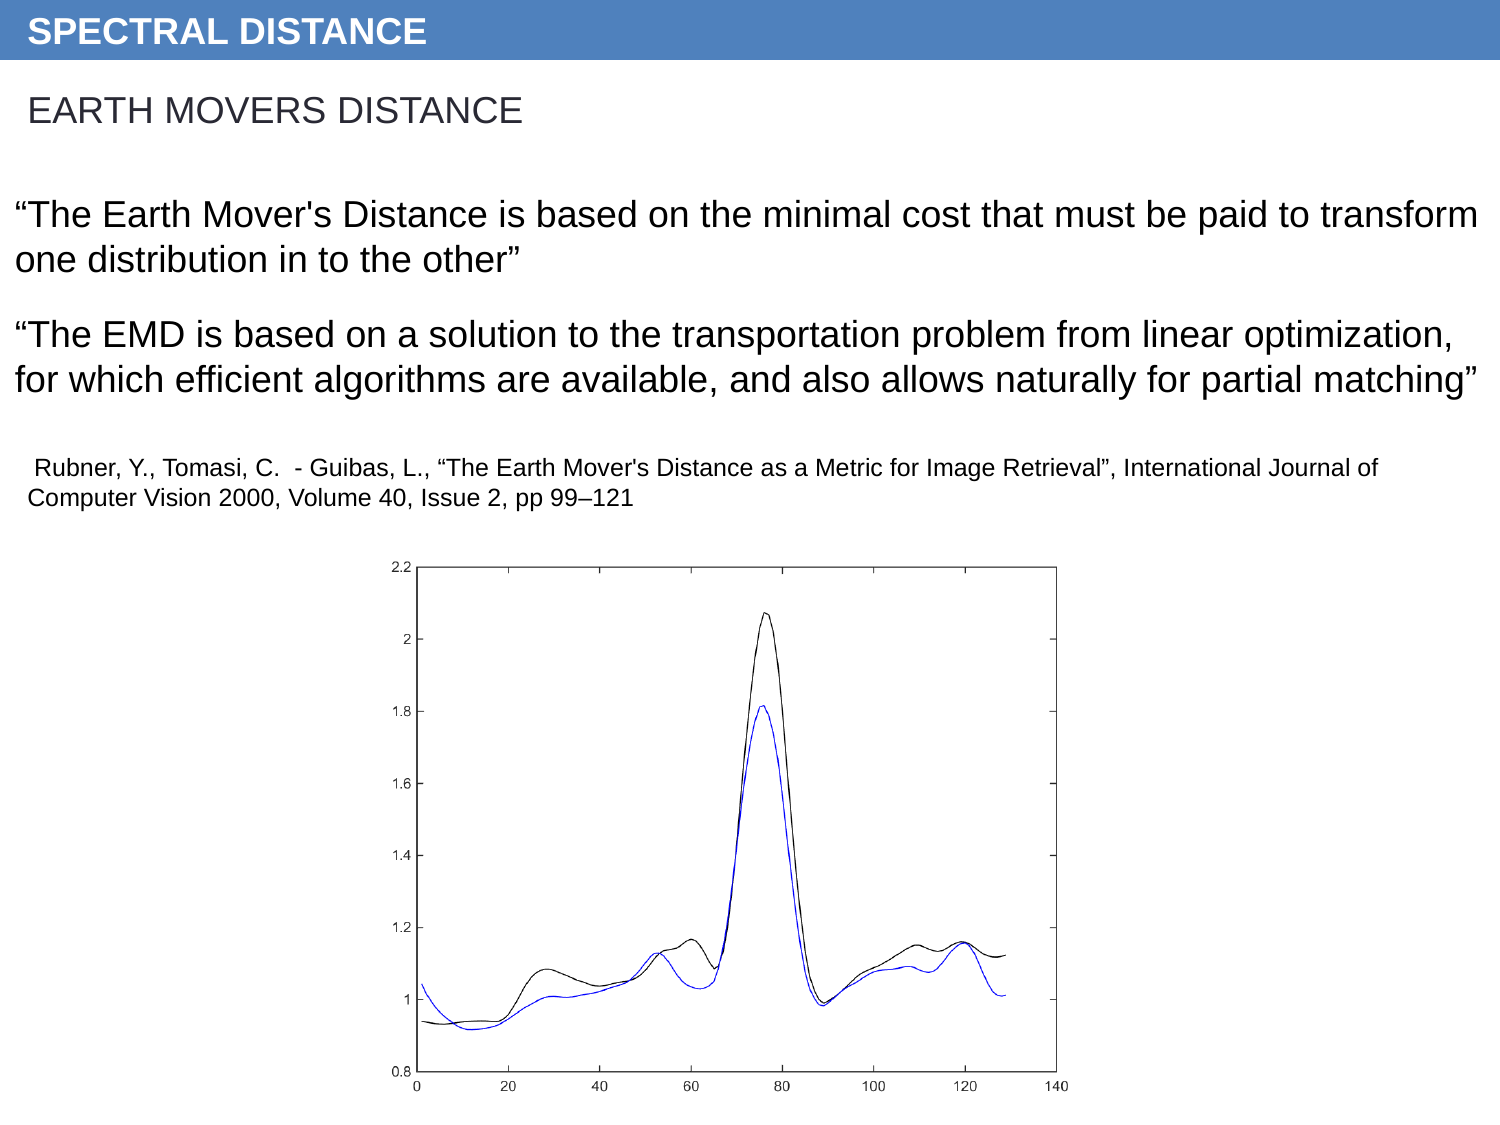

SPECTRAL DISTANCE
EARTH MOVERS DISTANCE
“The Earth Mover's Distance is based on the minimal cost that must be paid to transform one distribution in to the other”
“The EMD is based on a solution to the transportation problem from linear optimization, for which efficient algorithms are available, and also allows naturally for partial matching”
 Rubner, Y., Tomasi, C. - Guibas, L., “The Earth Mover's Distance as a Metric for Image Retrieval”, International Journal of Computer Vision 2000, Volume 40, Issue 2, pp 99–121